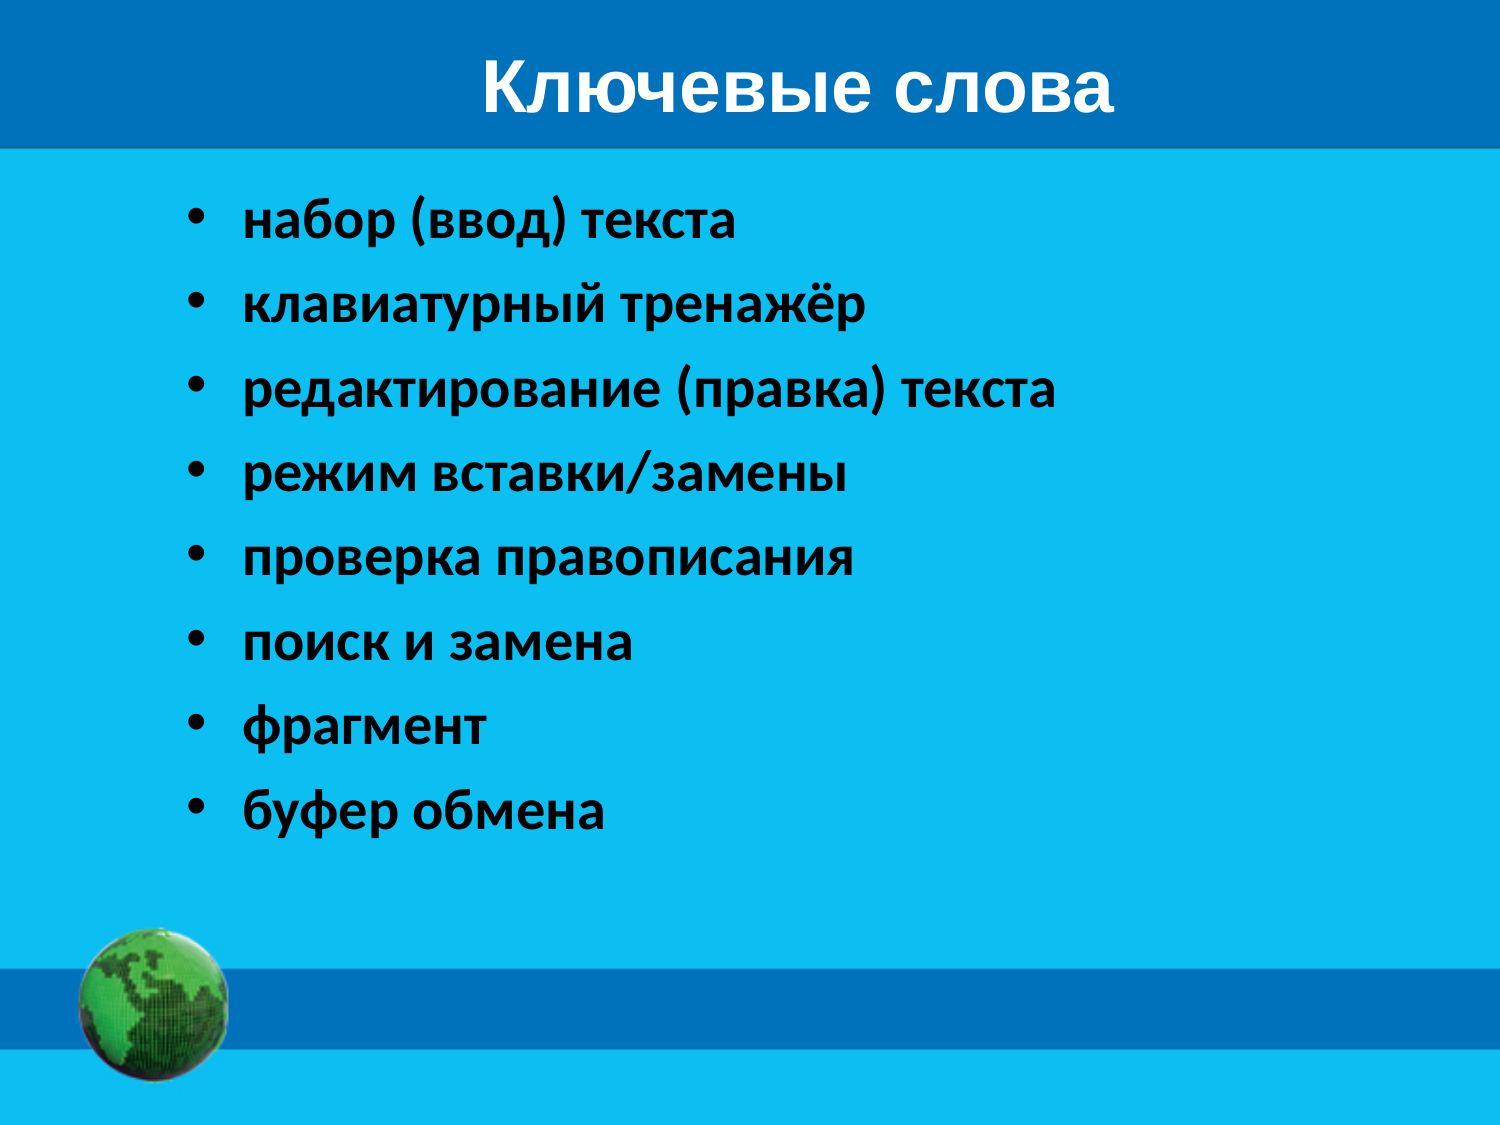

# Ключевые слова
набор (ввод) текста
клавиатурный тренажёр
редактирование (правка) текста
режим вставки/замены
проверка правописания
поиск и замена
фрагмент
буфер обмена